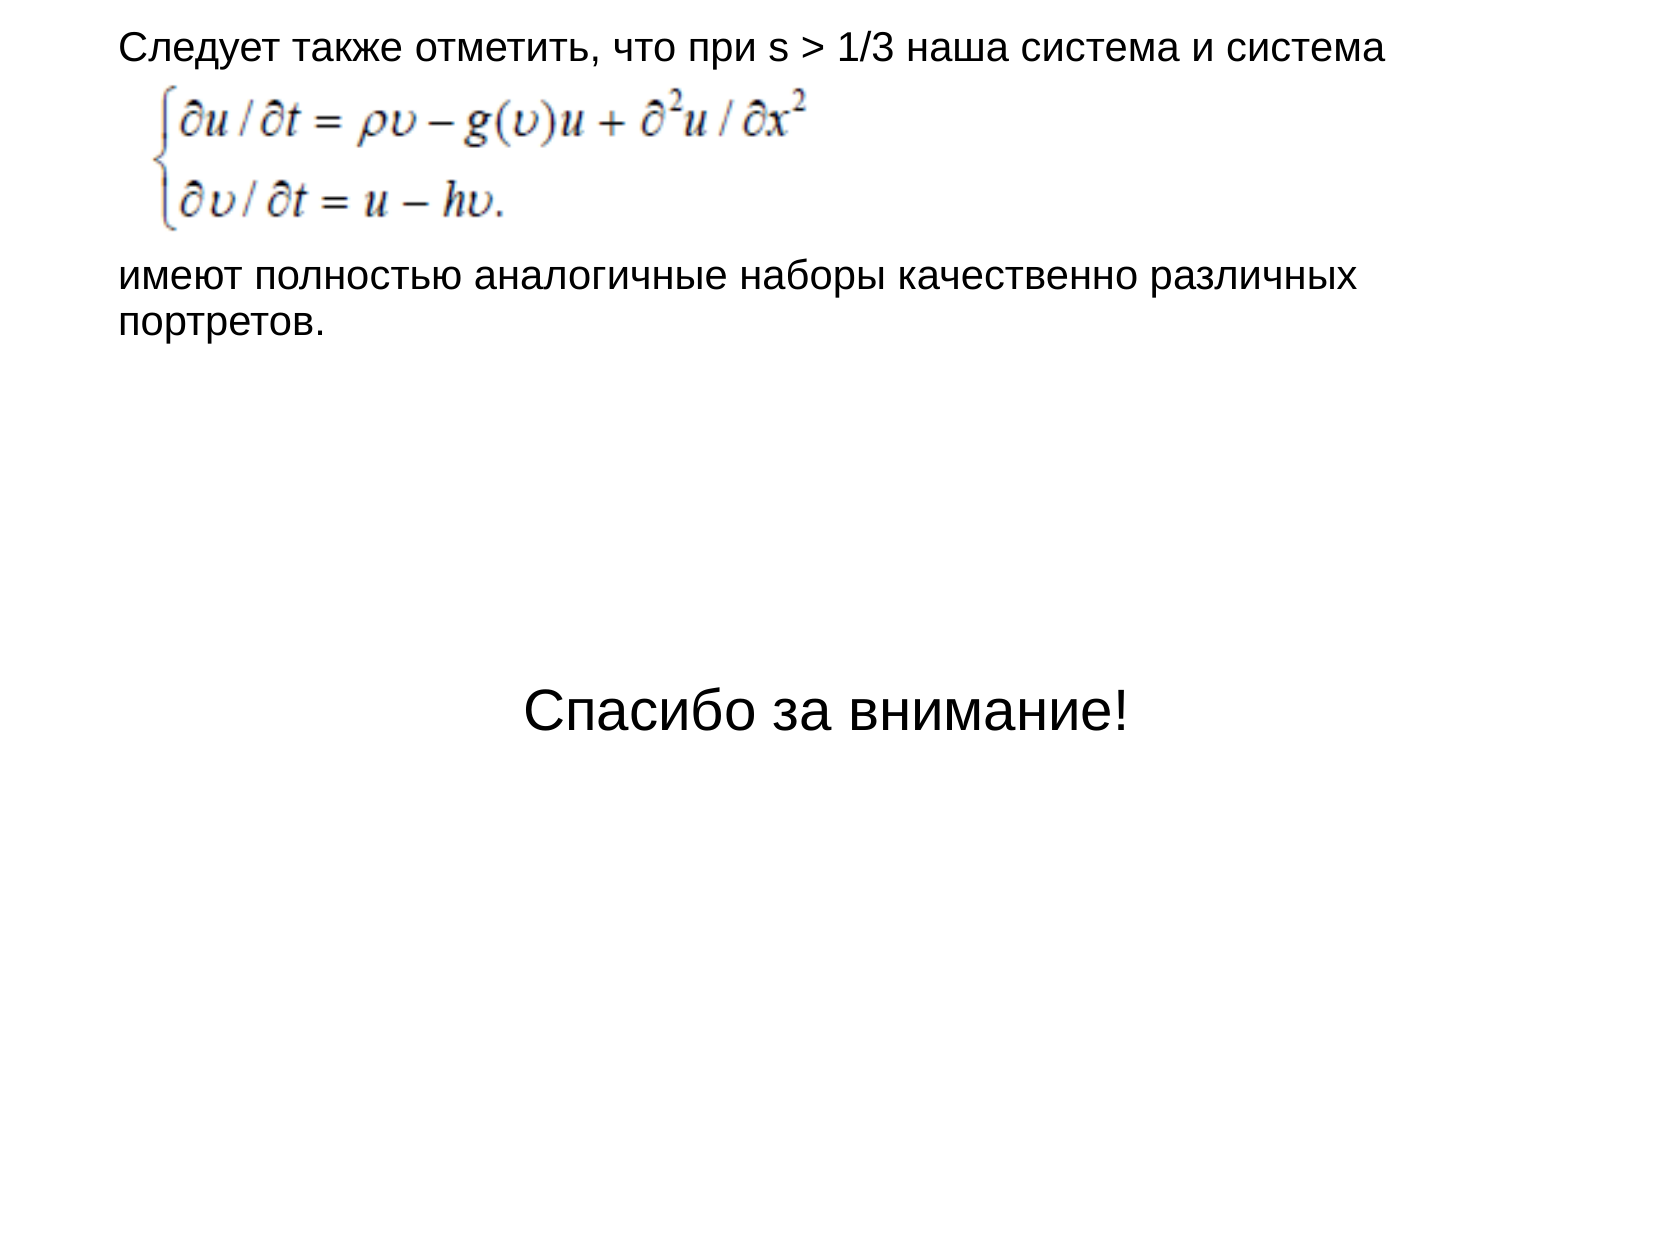

#
Следует также отметить, что при s > 1/3 наша система и система
имеют полностью аналогичные наборы качественно различных портретов.
Спасибо за внимание!